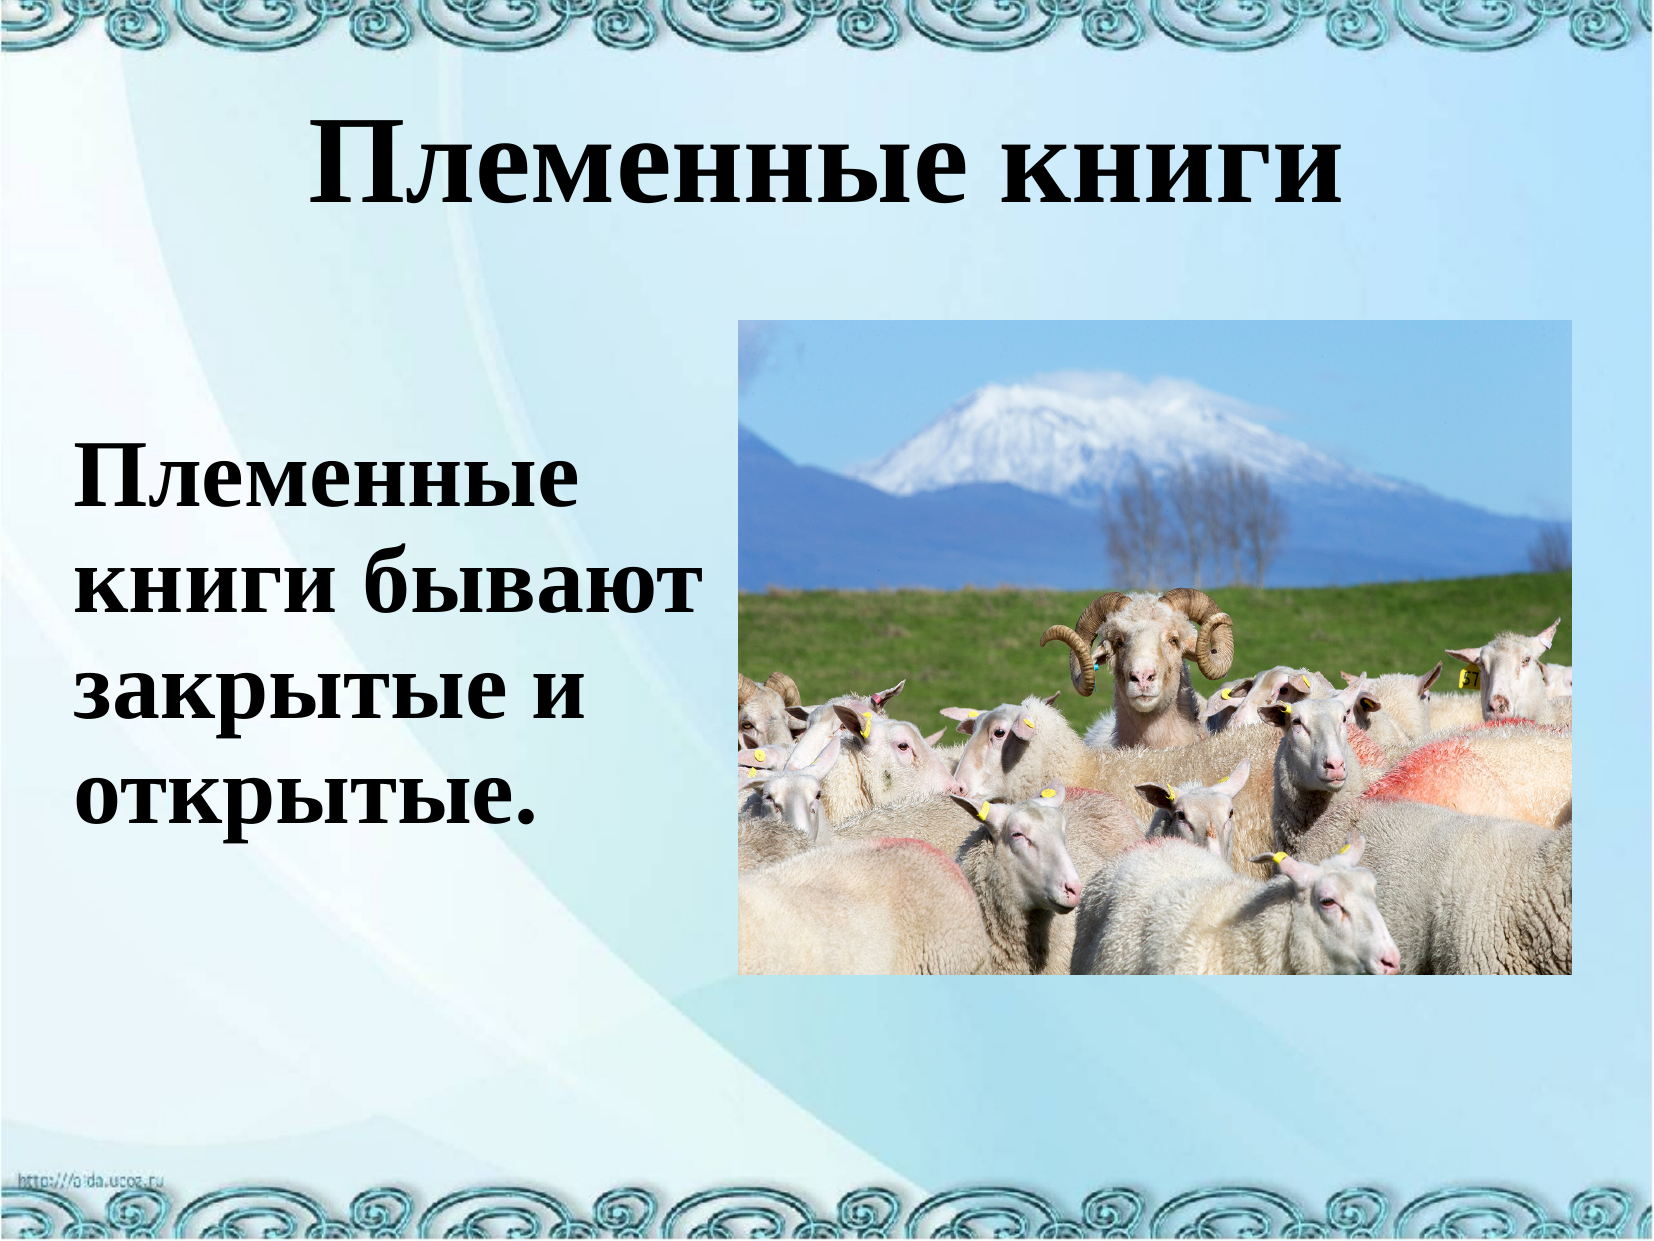

# Племенные книги
Племенные книги бывают закрытые и открытые.